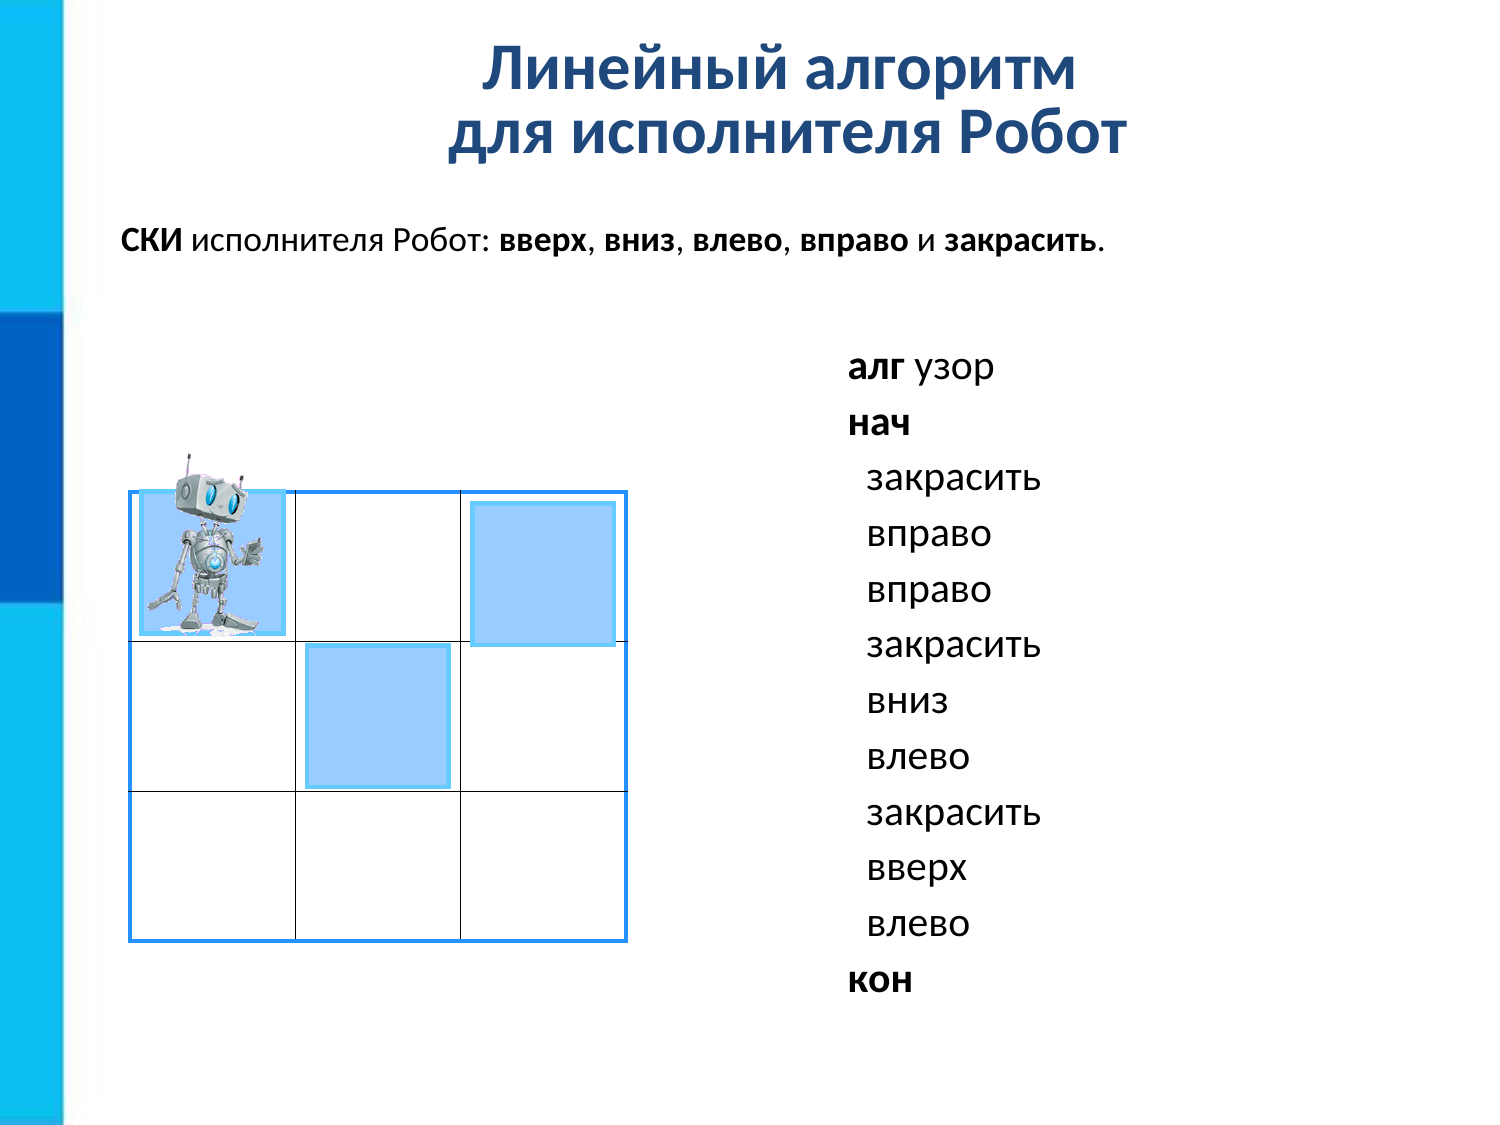

Линейный алгоритм
для исполнителя Робот
СКИ исполнителя Робот: вверх, вниз, влево, вправо и закрасить.
алг узор
нач
 закрасить
 вправо
 вправо
 закрасить
 вниз
 влево
 закрасить
 вверх
 влево
кон
| | | |
| --- | --- | --- |
| | | |
| | | |